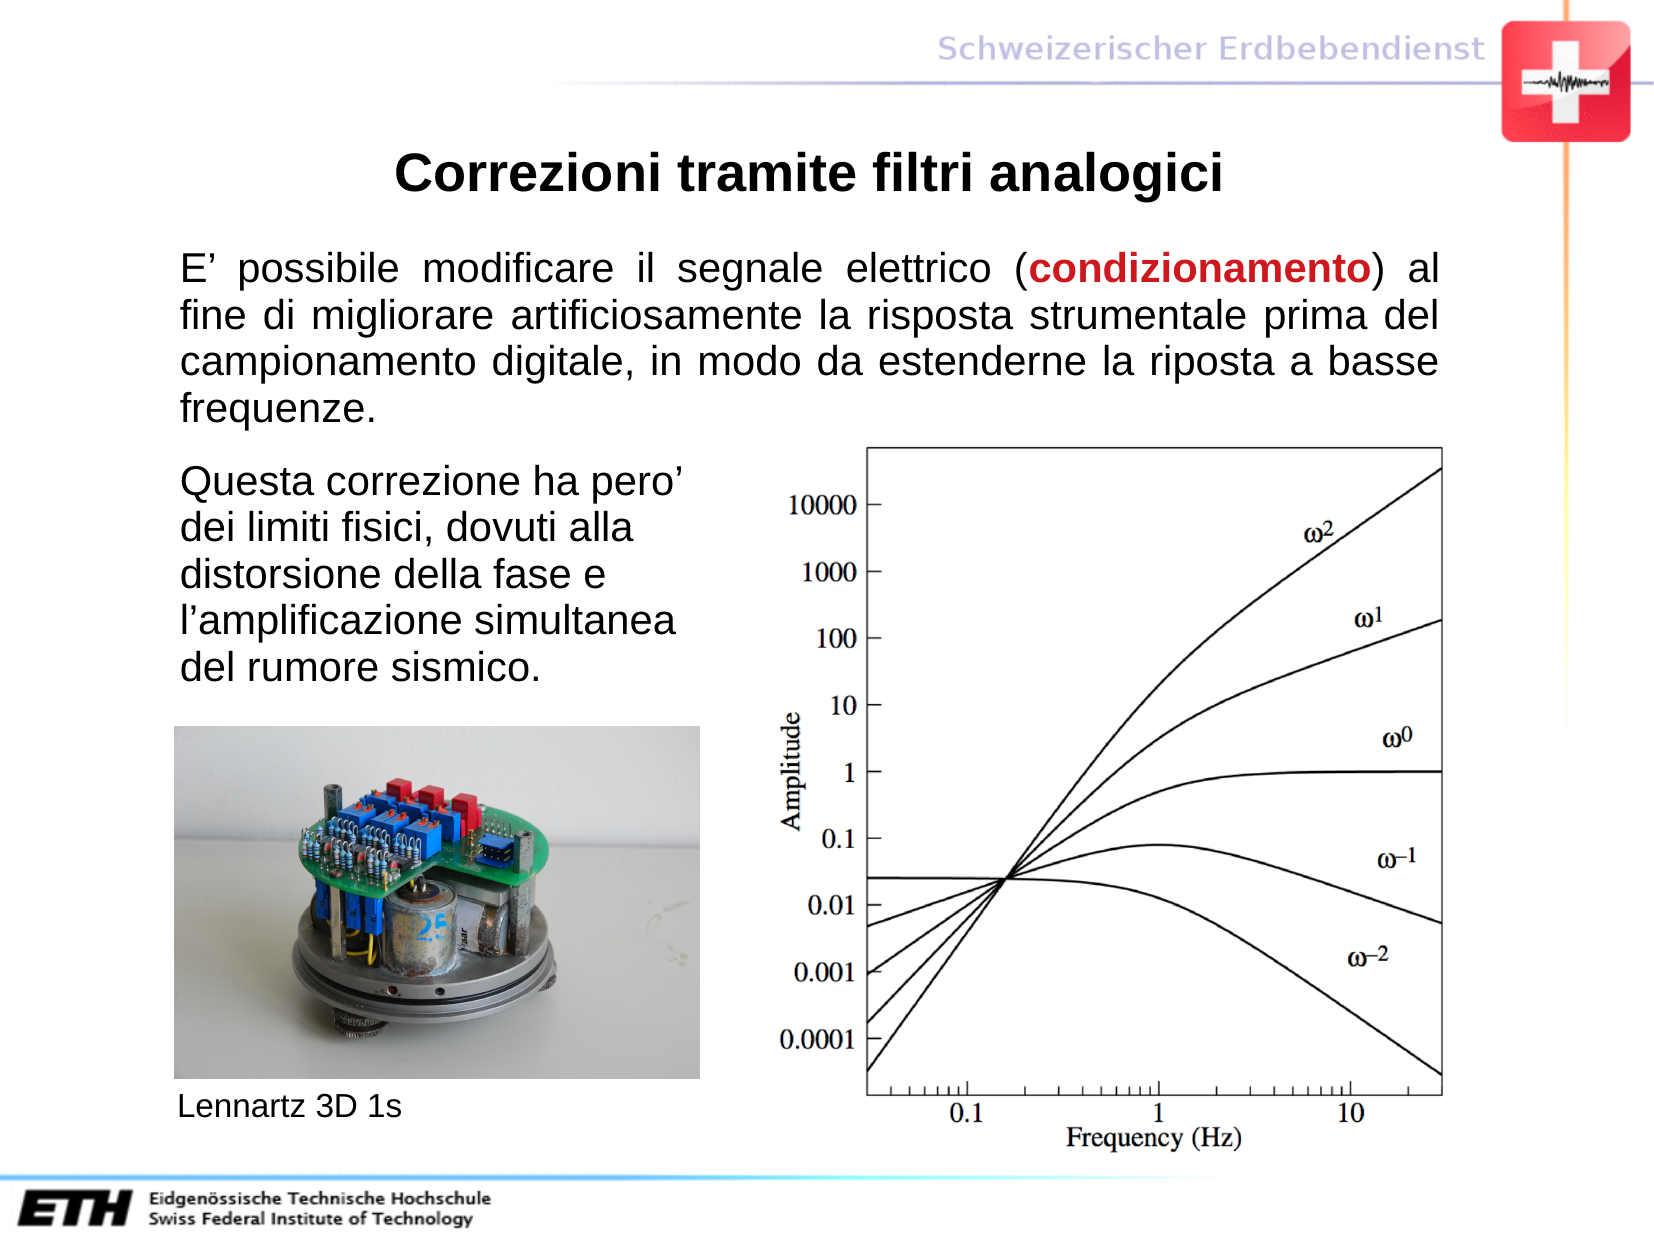

Correzioni tramite filtri analogici
E’ possibile modificare il segnale elettrico (condizionamento) al fine di migliorare artificiosamente la risposta strumentale prima del campionamento digitale, in modo da estenderne la riposta a basse frequenze.
Questa correzione ha pero’ dei limiti fisici, dovuti alla distorsione della fase e l’amplificazione simultanea del rumore sismico.
Lennartz 3D 1s